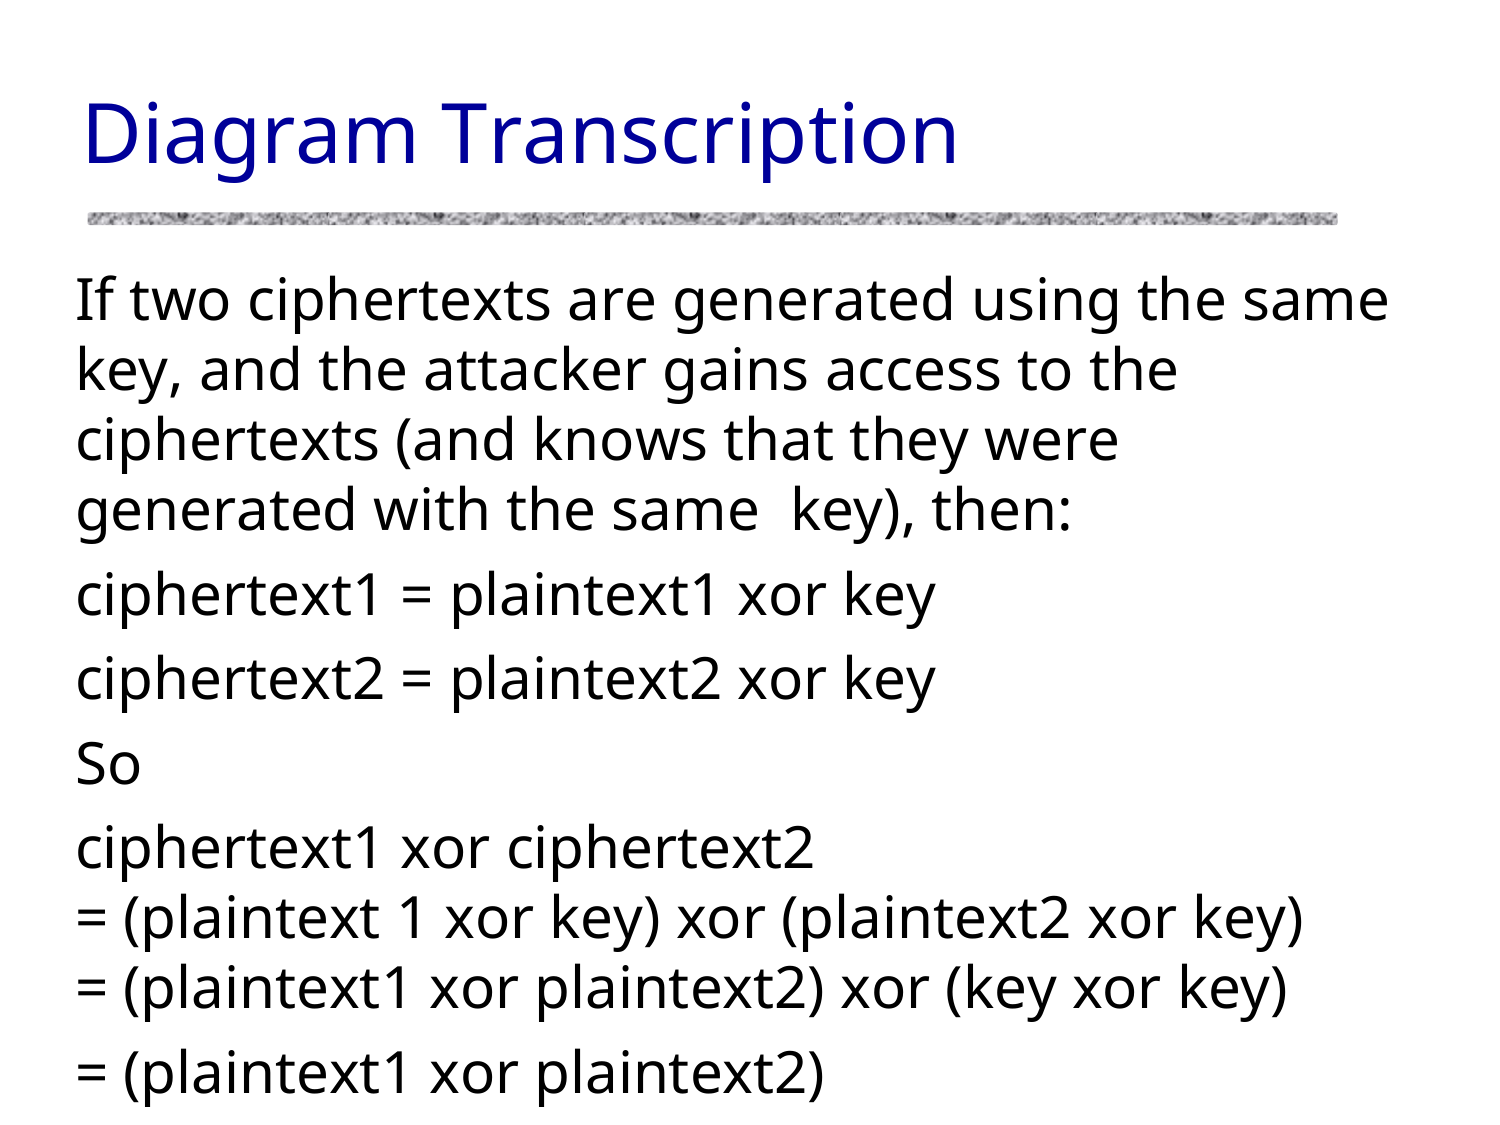

# Diagram Transcription
If two ciphertexts are generated using the same key, and the attacker gains access to the ciphertexts (and knows that they were generated with the same key), then:
ciphertext1 = plaintext1 xor key
ciphertext2 = plaintext2 xor key
So
ciphertext1 xor ciphertext2
= (plaintext 1 xor key) xor (plaintext2 xor key)
= (plaintext1 xor plaintext2) xor (key xor key)
= (plaintext1 xor plaintext2)